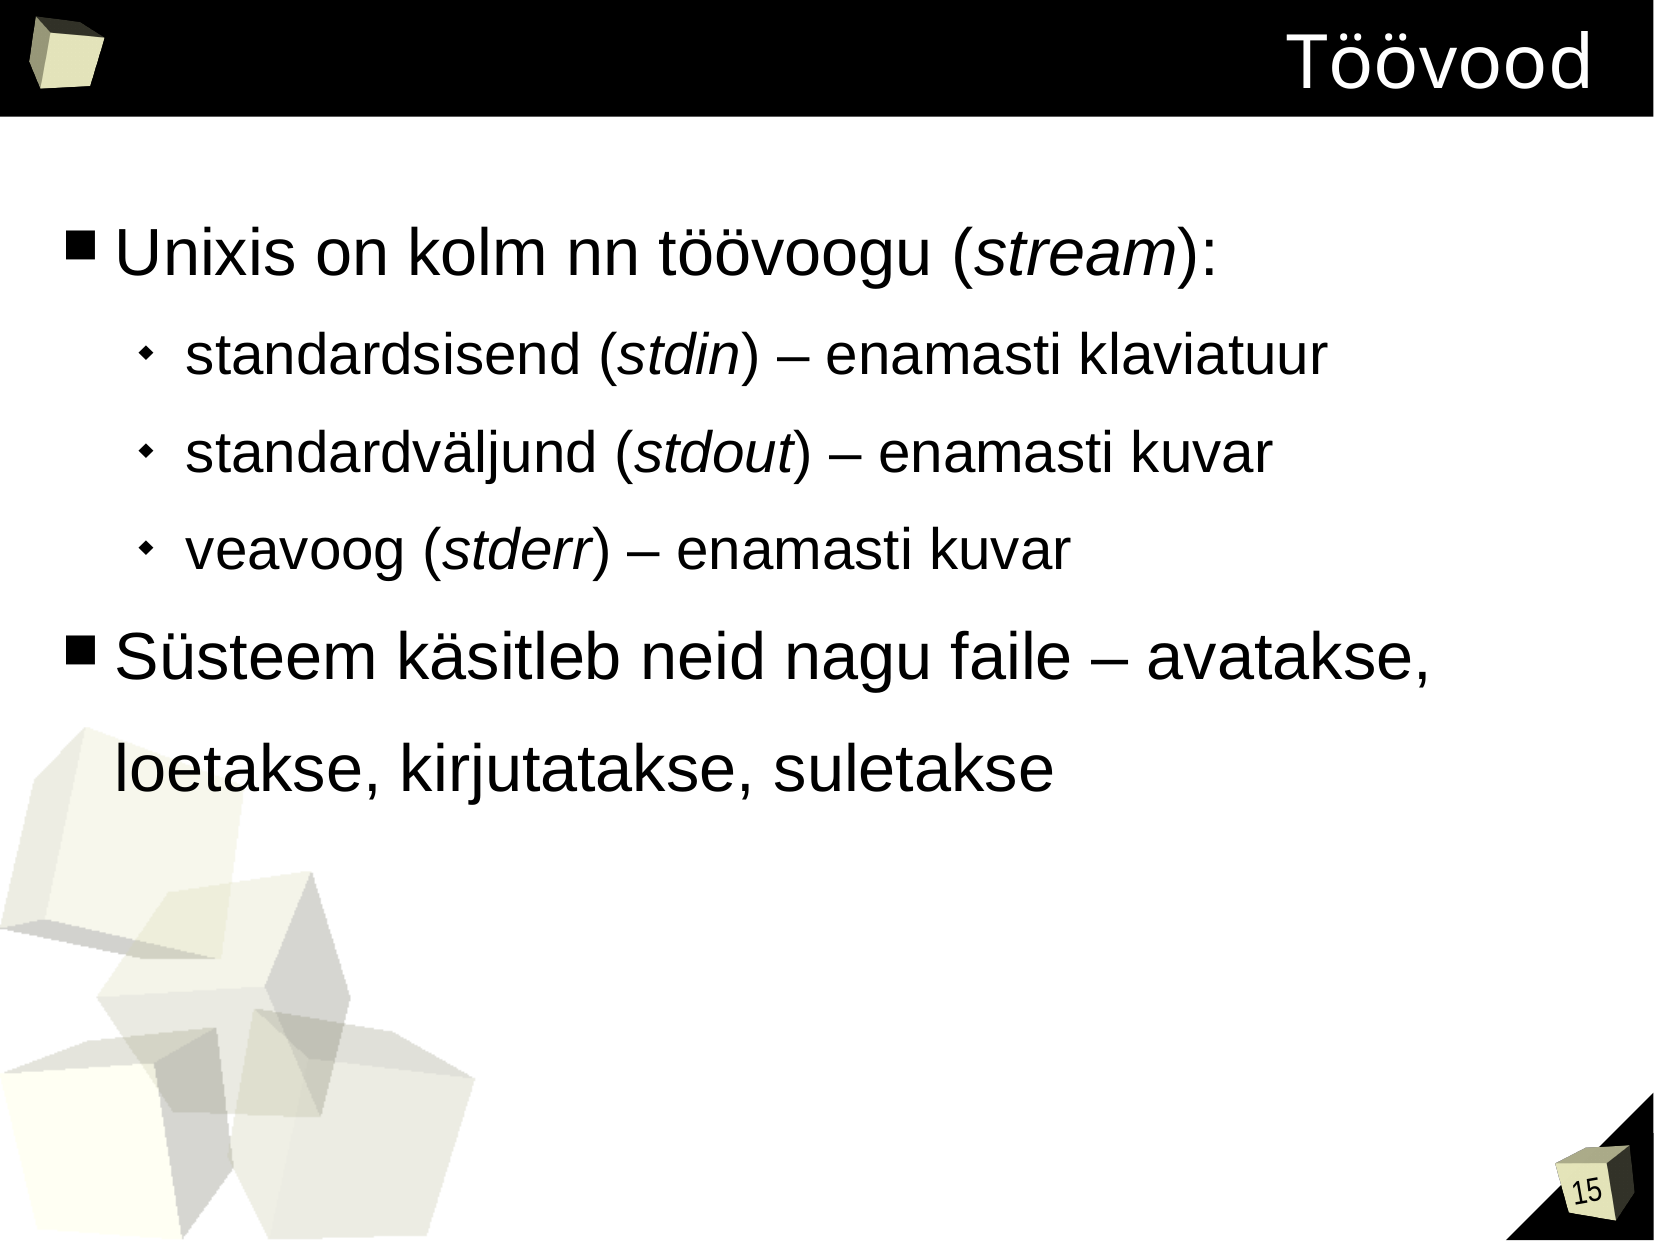

# Töövood
Unixis on kolm nn töövoogu (stream):
standardsisend (stdin) – enamasti klaviatuur
standardväljund (stdout) – enamasti kuvar
veavoog (stderr) – enamasti kuvar
Süsteem käsitleb neid nagu faile – avatakse, loetakse, kirjutatakse, suletakse